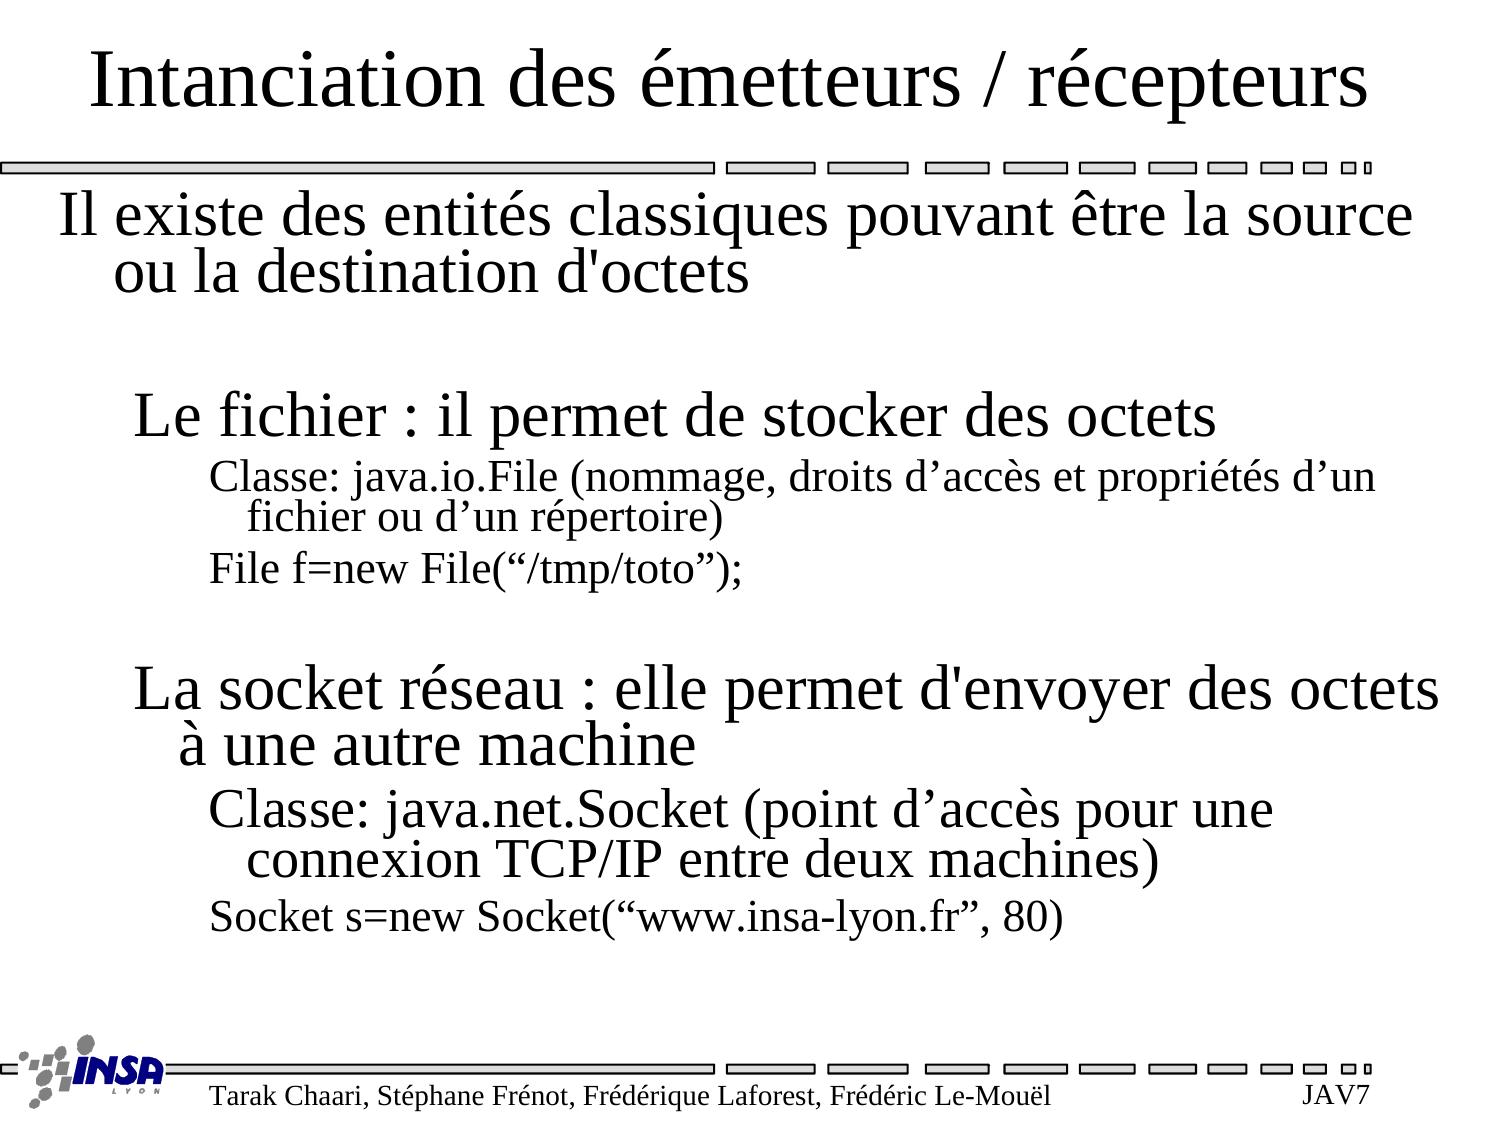

# Intanciation des émetteurs / récepteurs
Il existe des entités classiques pouvant être la source ou la destination d'octets
Le fichier : il permet de stocker des octets
Classe: java.io.File (nommage, droits d’accès et propriétés d’un fichier ou d’un répertoire)‏
File f=new File(“/tmp/toto”);
La socket réseau : elle permet d'envoyer des octets à une autre machine
Classe: java.net.Socket (point d’accès pour une connexion TCP/IP entre deux machines)‏
Socket s=new Socket(“www.insa-lyon.fr”, 80)‏